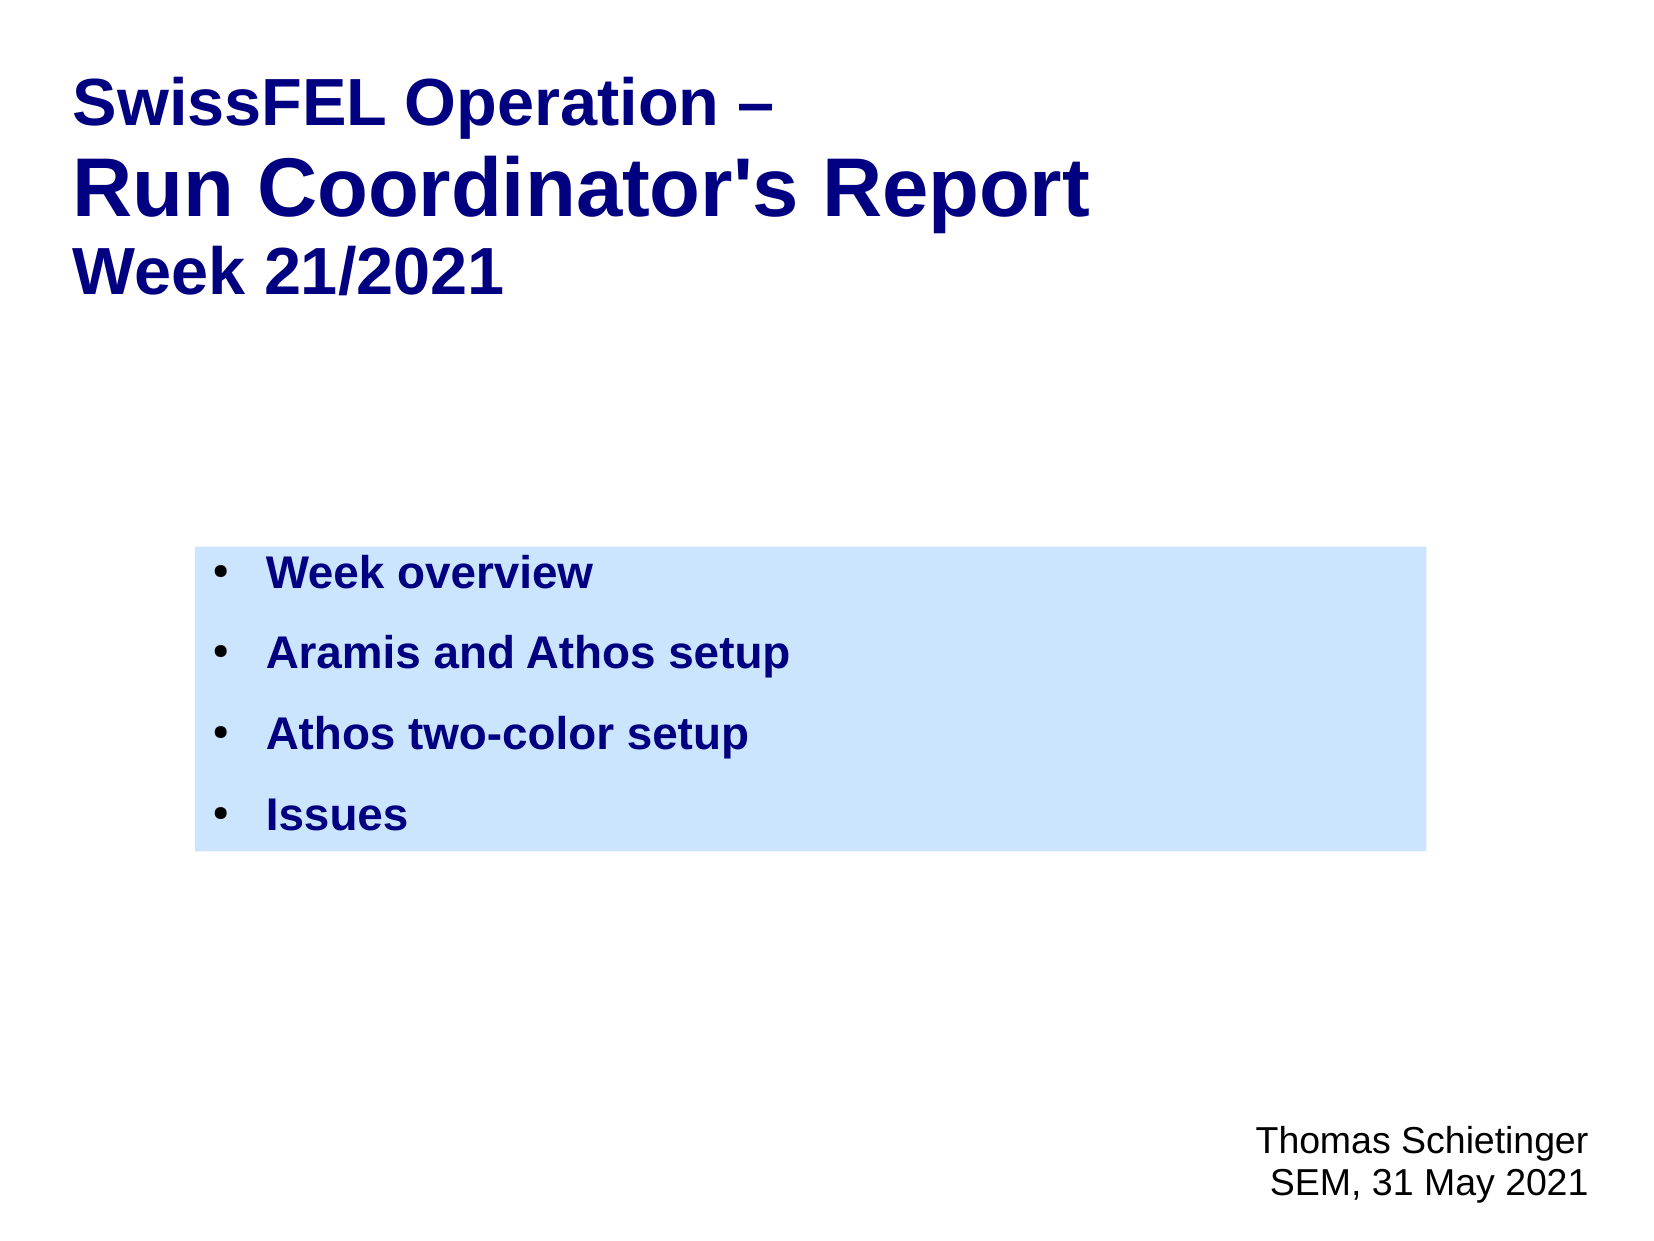

SwissFEL Operation –
Run Coordinator's Report
Week 21/2021
# Week overview
Aramis and Athos setup
Athos two-color setup
Issues
Thomas Schietinger
 SEM, 31 May 2021